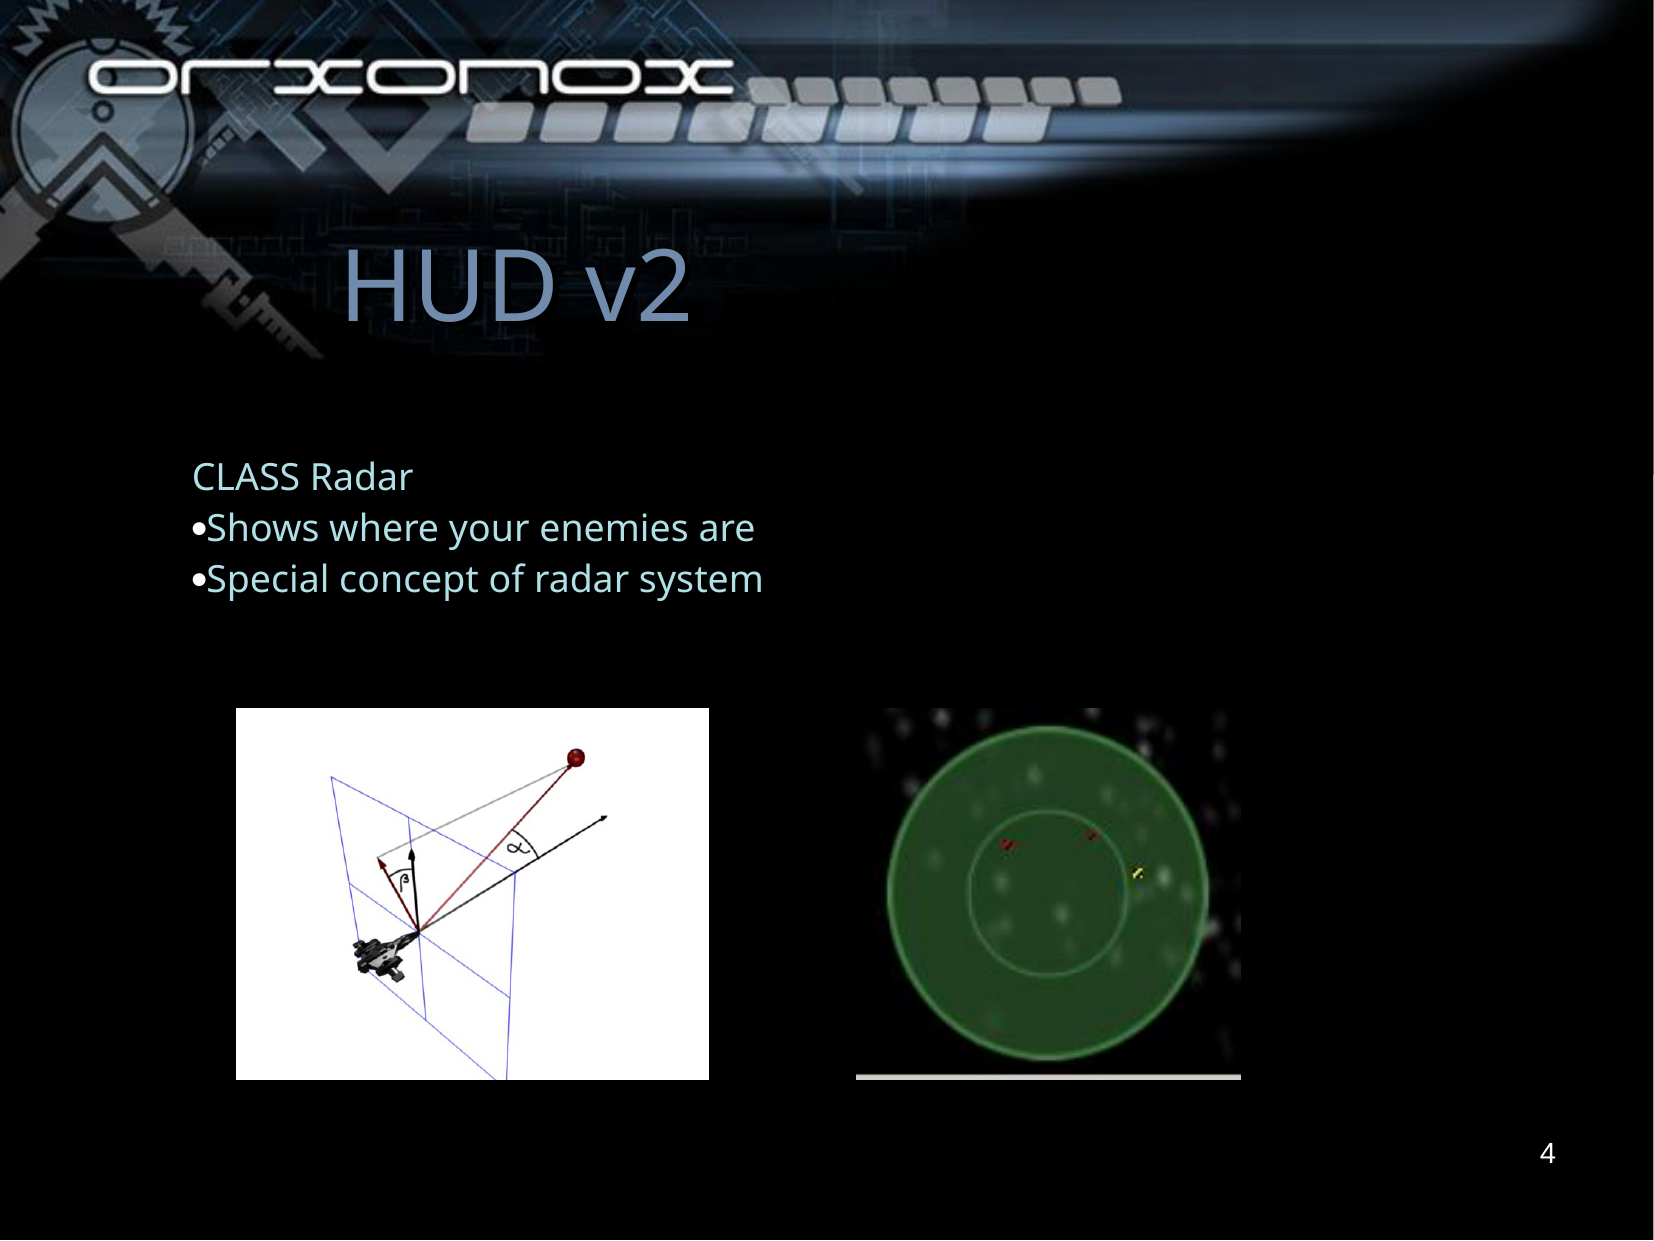

HUD v2
CLASS Radar
Shows where your enemies are
Special concept of radar system